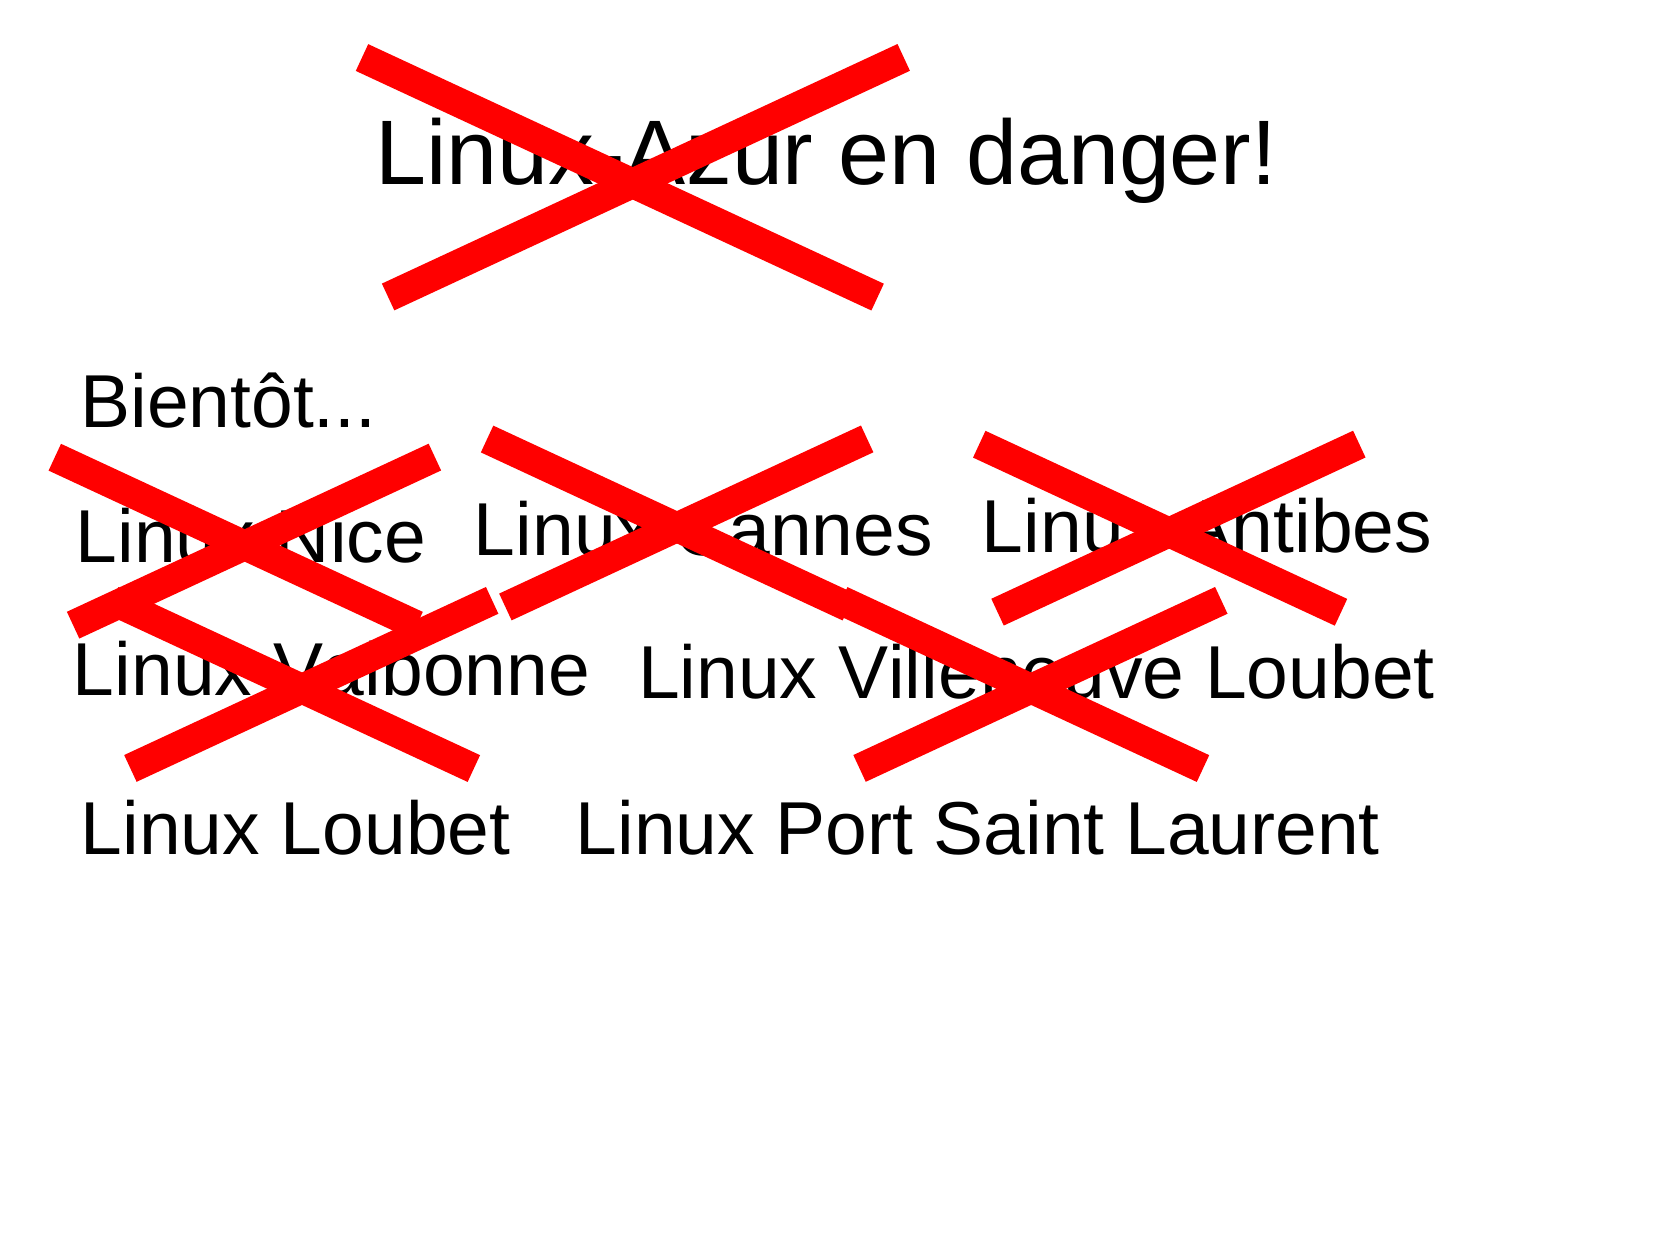

# Linux-Azur en danger!
Bientôt...
Linux Antibes
Linux Cannes
Linux Nice
Linux Valbonne
Linux Villeneuve Loubet
Linux Loubet
Linux Port Saint Laurent